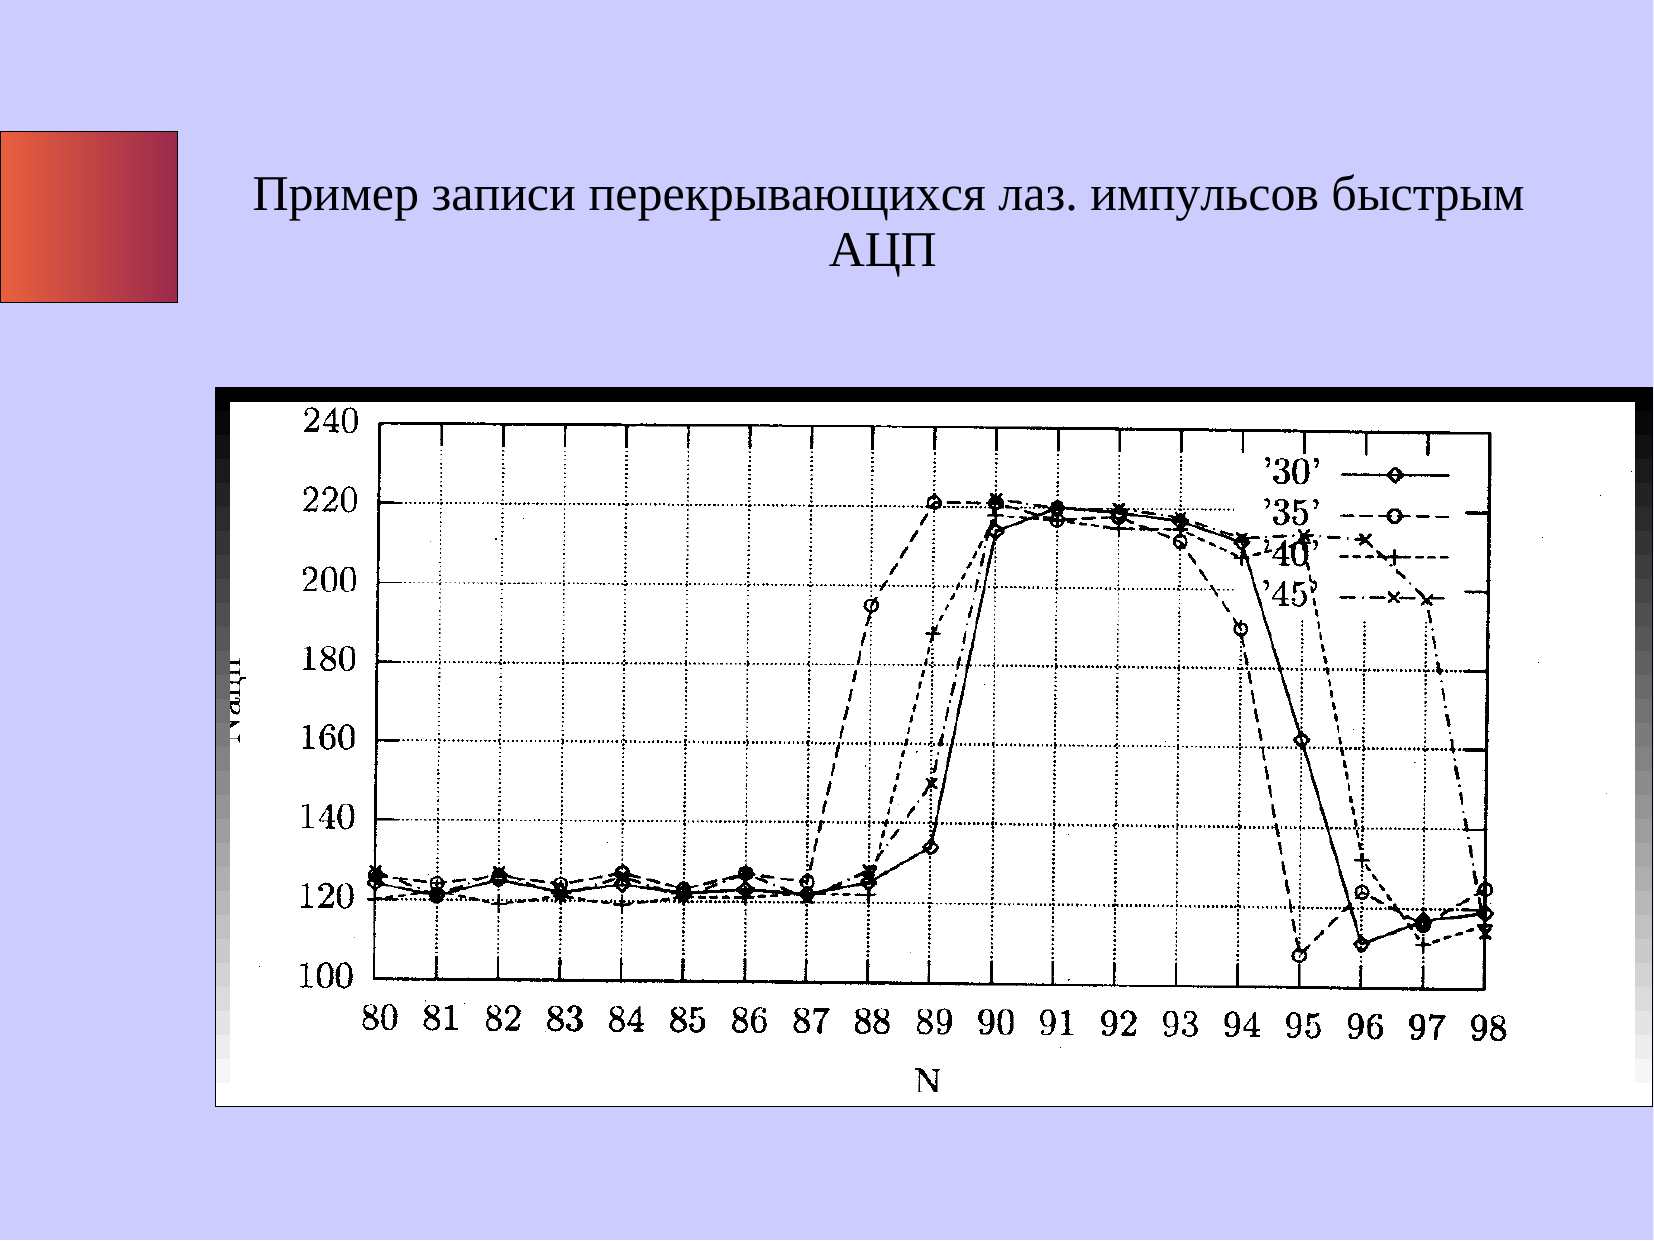

# Пример записи перекрывающихся лаз. импульсов быстрым АЦП